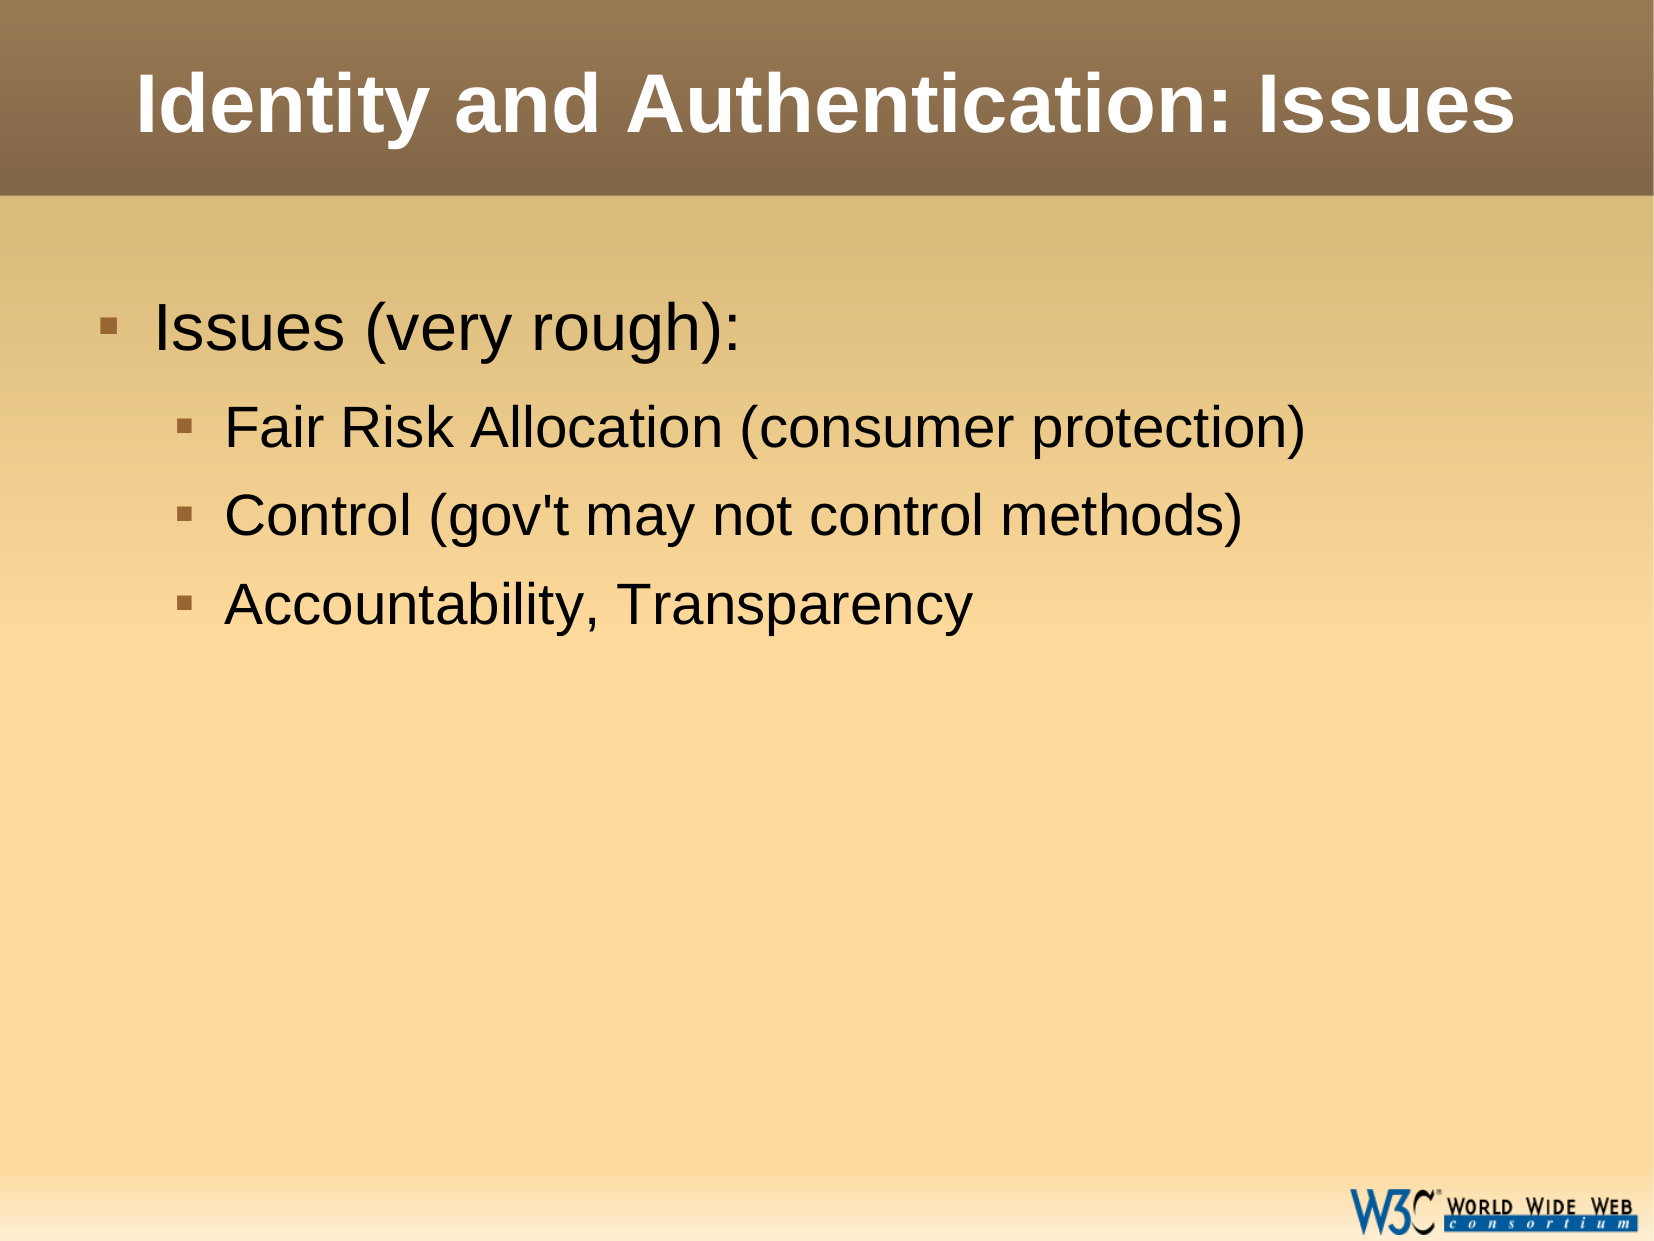

# Identity and Authentication: Issues
Issues (very rough):
Fair Risk Allocation (consumer protection)
Control (gov't may not control methods)
Accountability, Transparency